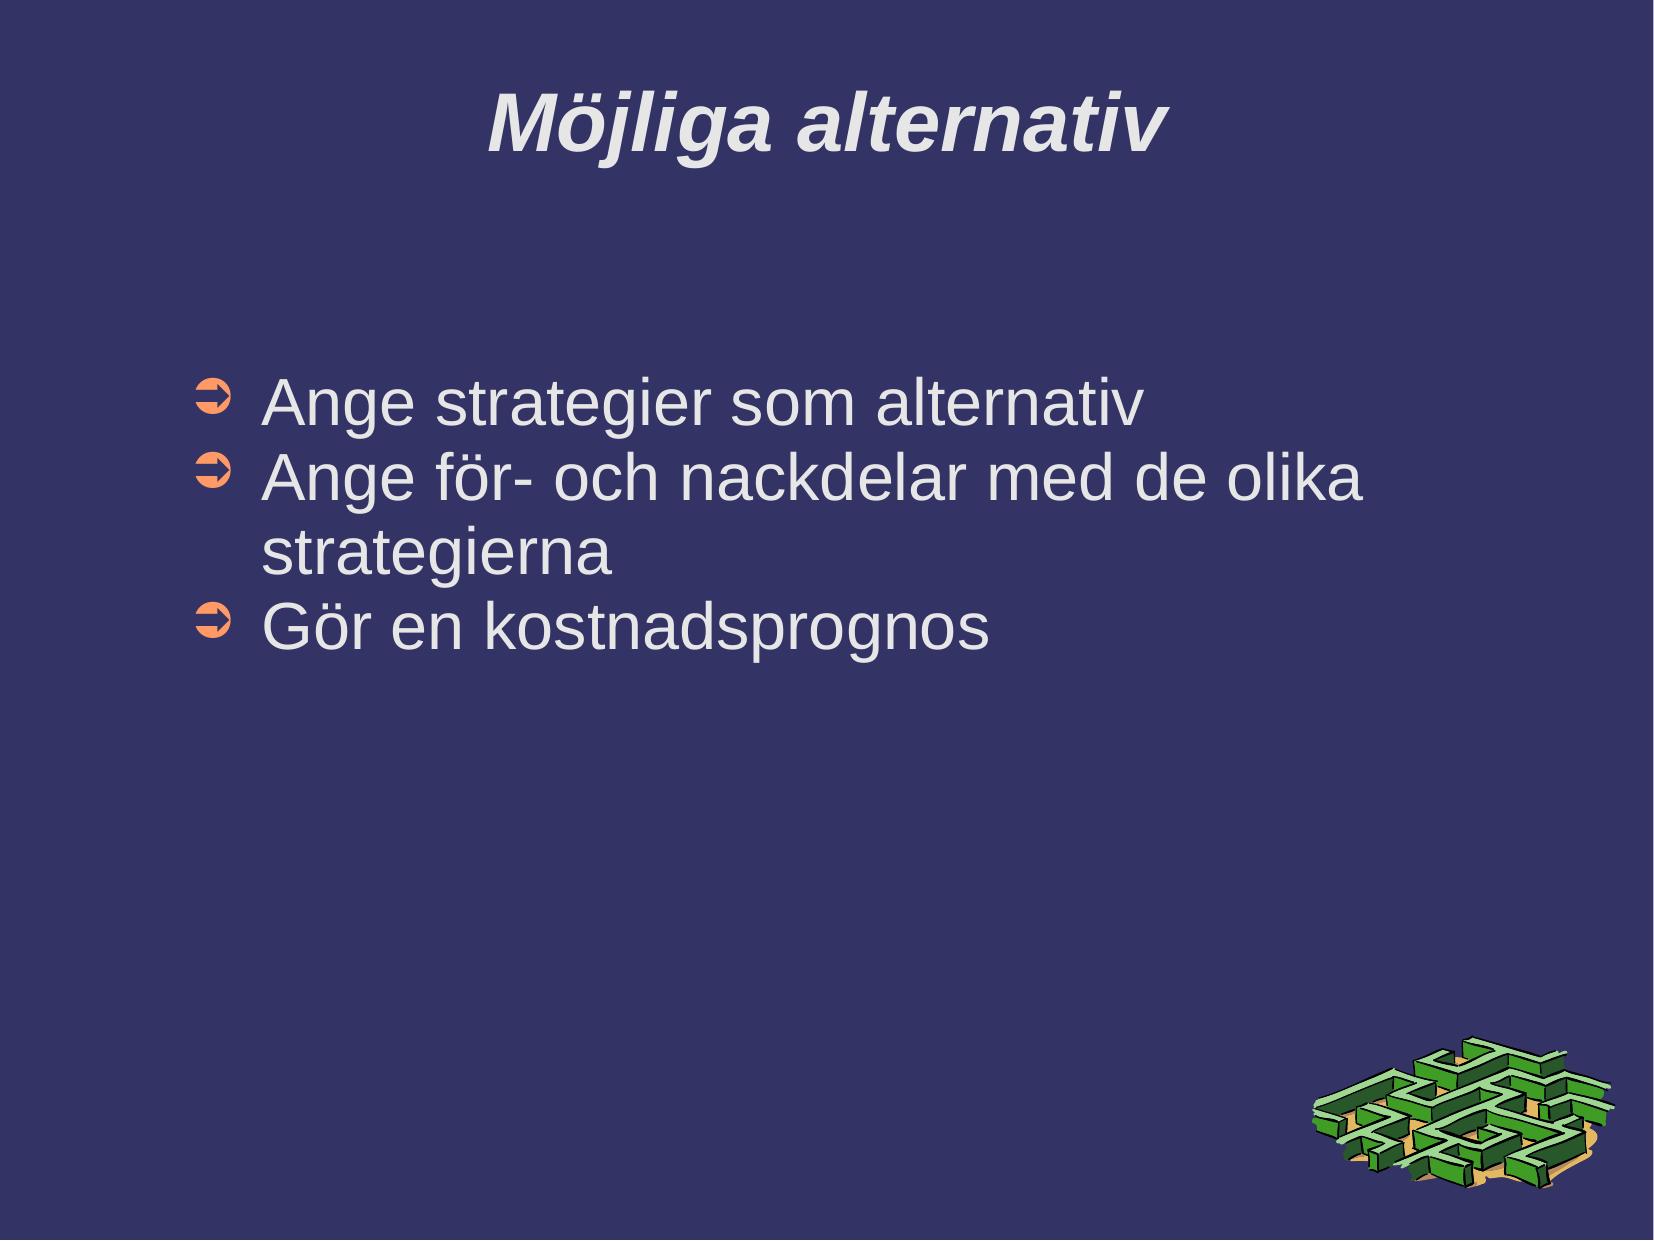

# Möjliga alternativ
Ange strategier som alternativ
Ange för- och nackdelar med de olika strategierna
Gör en kostnadsprognos